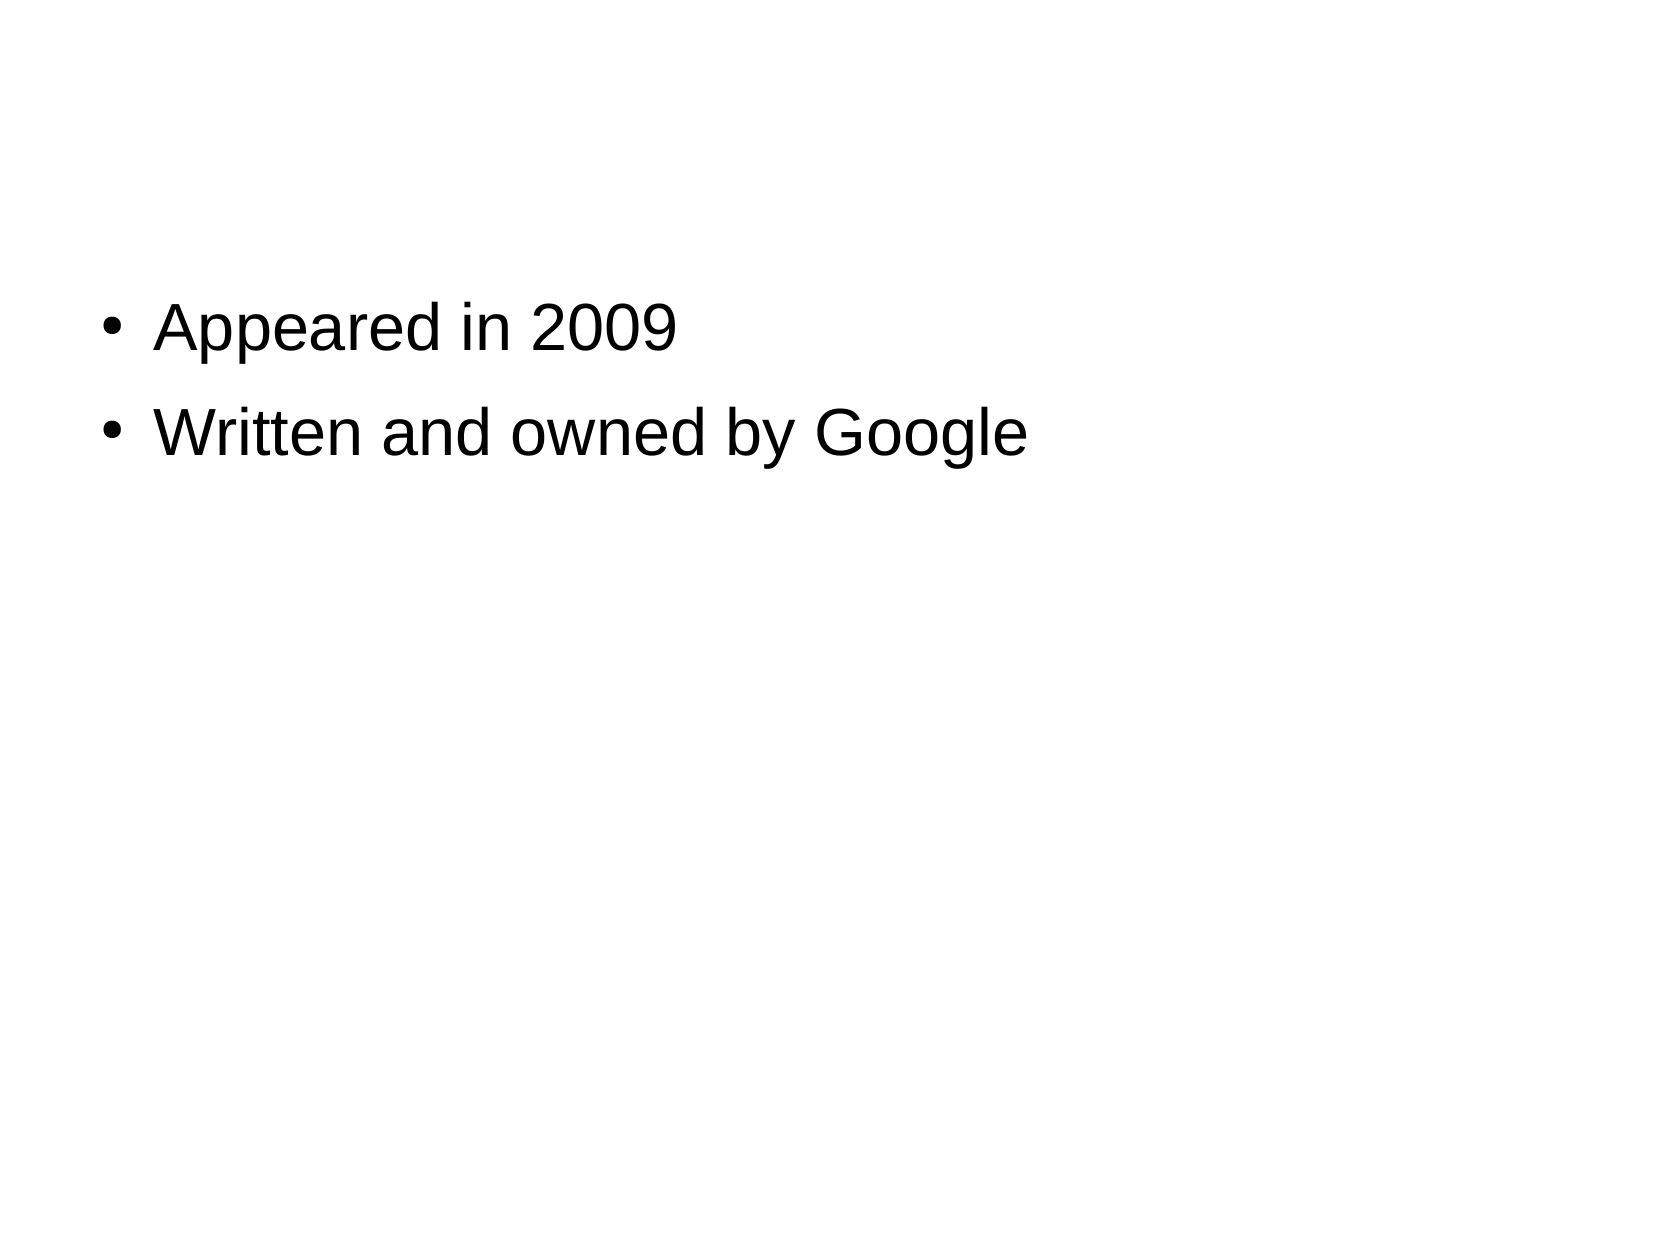

#
Appeared in 2009
Written and owned by Google